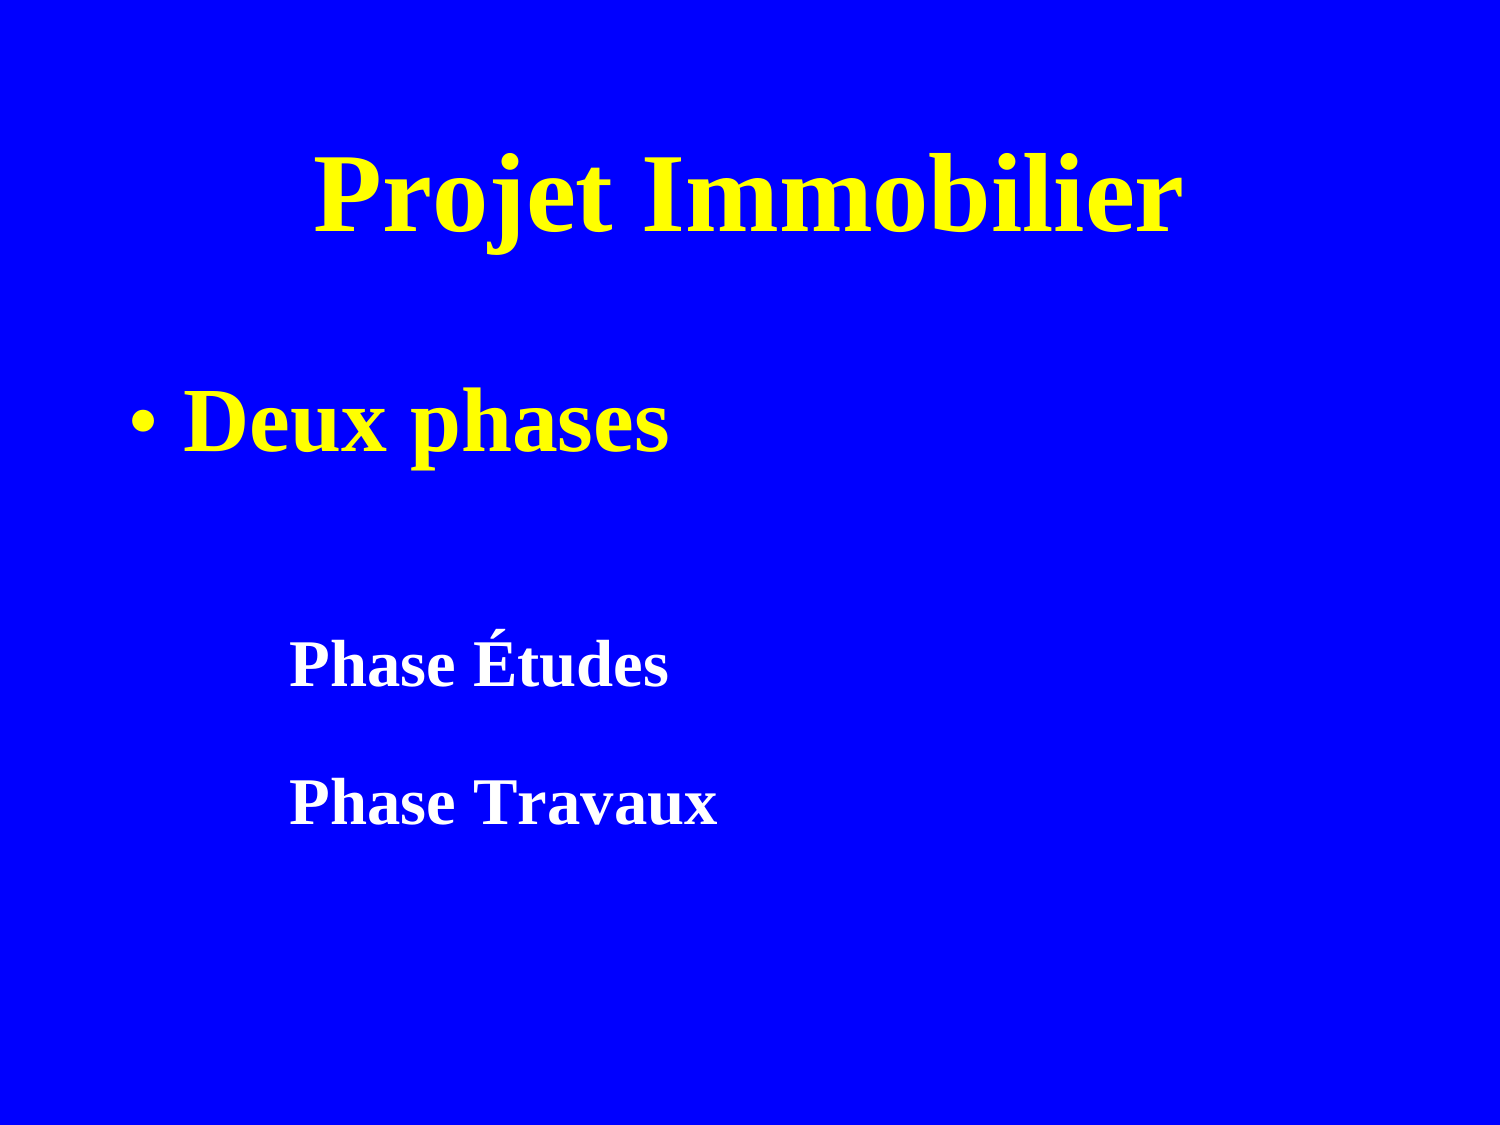

# Projet Immobilier
Deux phases
Phase Études
Phase Travaux